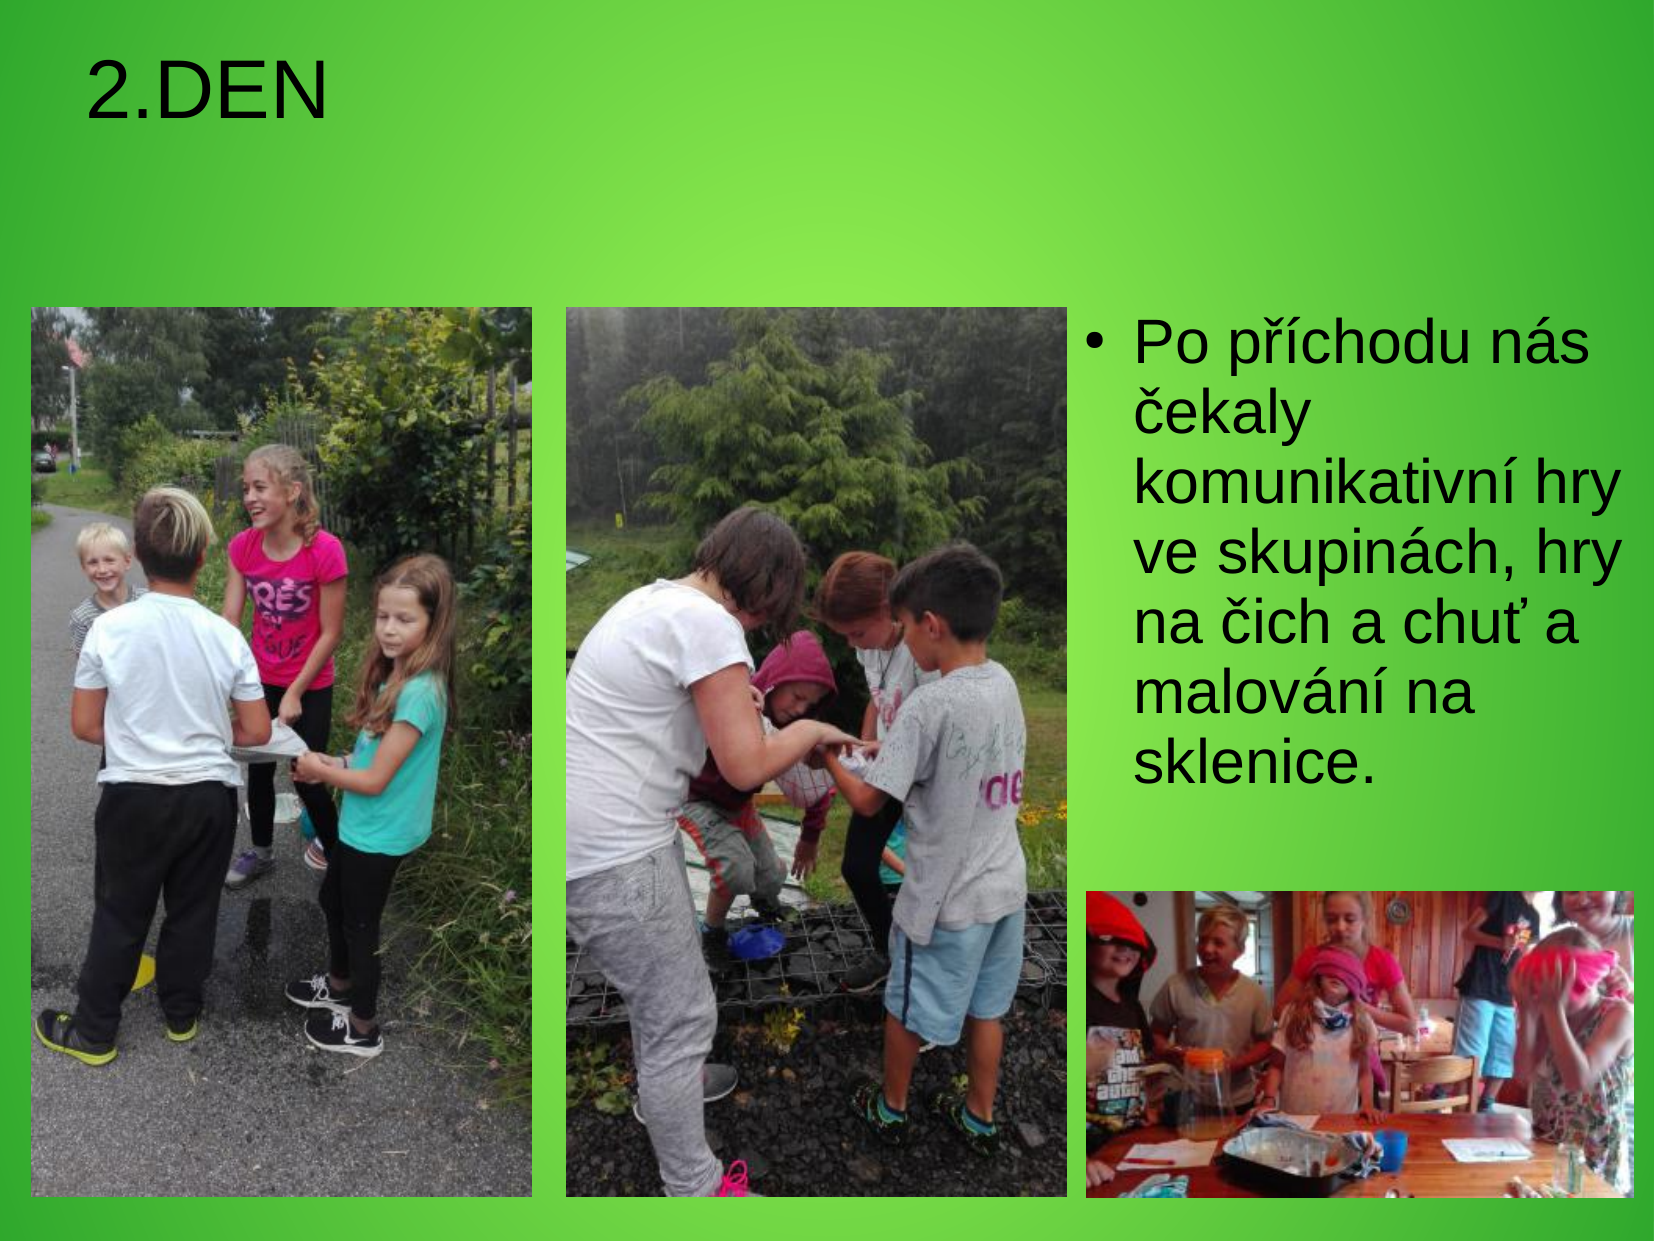

2.DEN
# Po příchodu nás čekaly komunikativní hry ve skupinách, hry na čich a chuť a malování na sklenice.